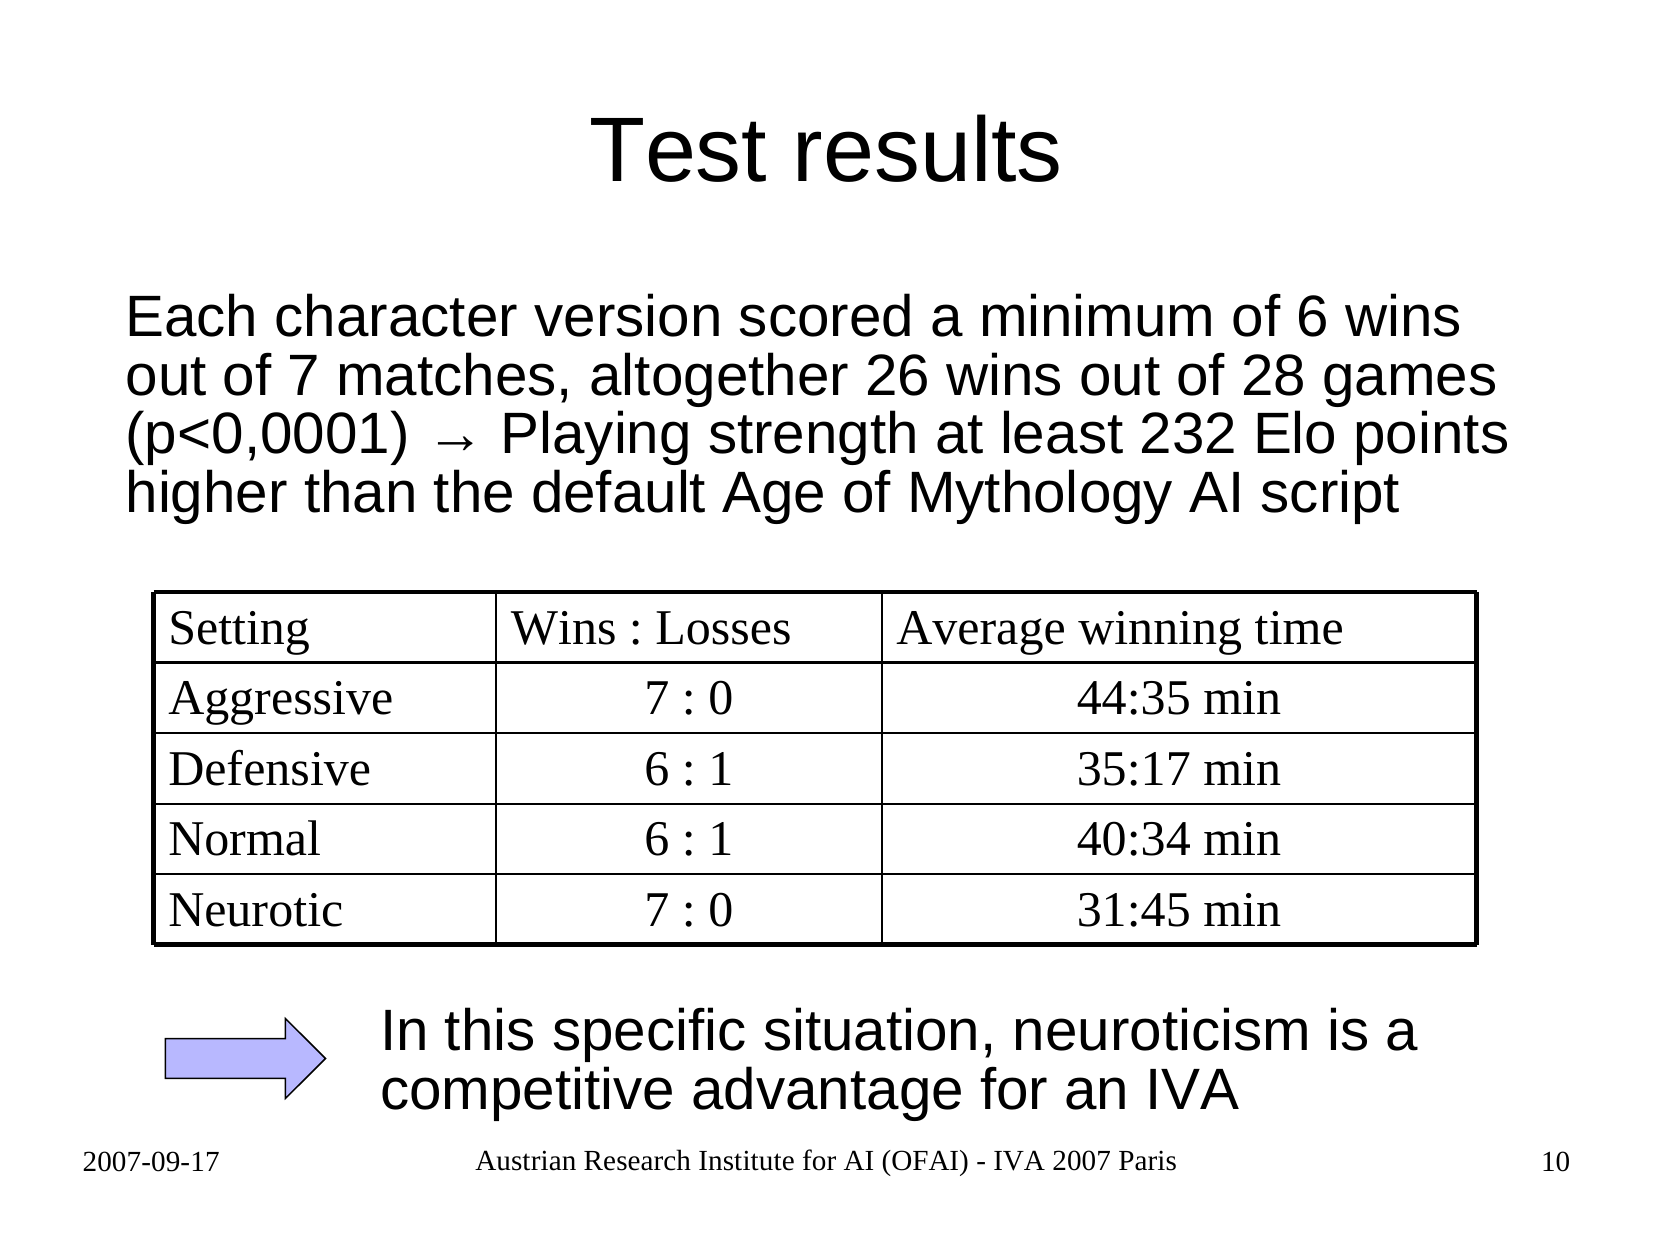

Test results
# Each character version scored a minimum of 6 wins out of 7 matches, altogether 26 wins out of 28 games (p<0,0001) → Playing strength at least 232 Elo points higher than the default Age of Mythology AI script
Setting
Wins : Losses
Average winning time
Aggressive
7 : 0
44:35 min
Defensive
6 : 1
35:17 min
Normal
6 : 1
40:34 min
Neurotic
7 : 0
31:45 min
In this specific situation, neuroticism is a
competitive advantage for an IVA
Austrian Research Institute for AI (OFAI) - IVA 2007 Paris
2007-09-17
10